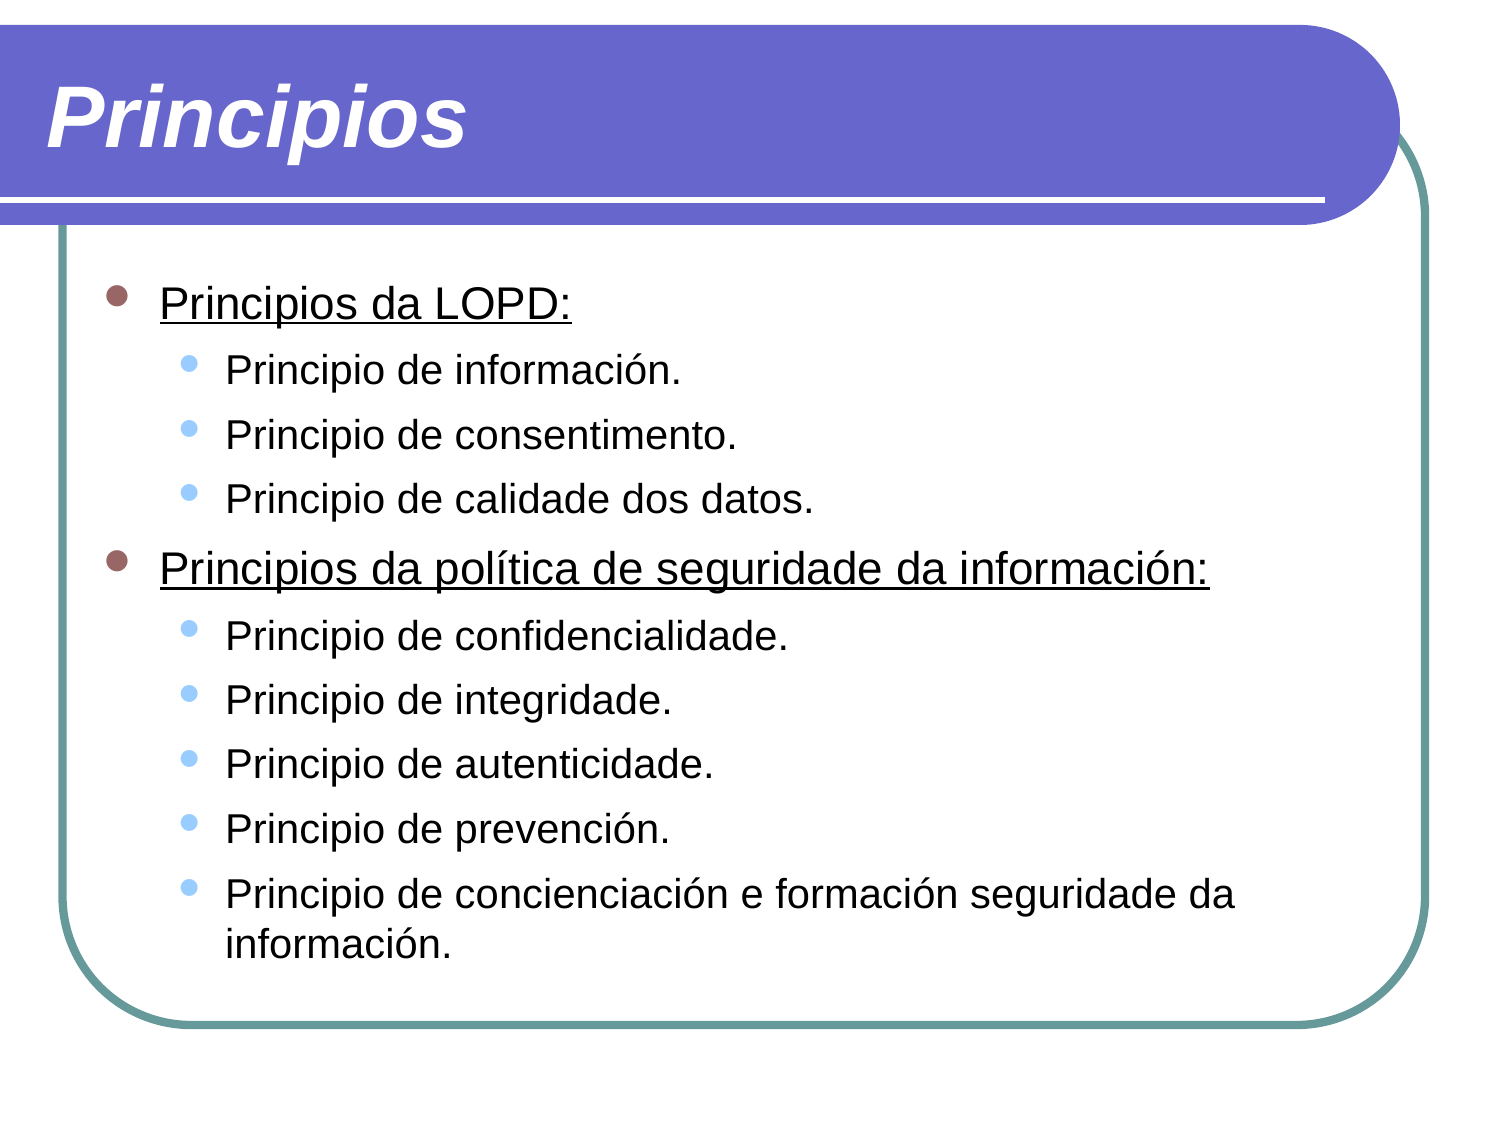

# Principios
Principios da LOPD:
Principio de información.
Principio de consentimento.
Principio de calidade dos datos.
Principios da política de seguridade da información:
Principio de confidencialidade.
Principio de integridade.
Principio de autenticidade.
Principio de prevención.
Principio de concienciación e formación seguridade da información.